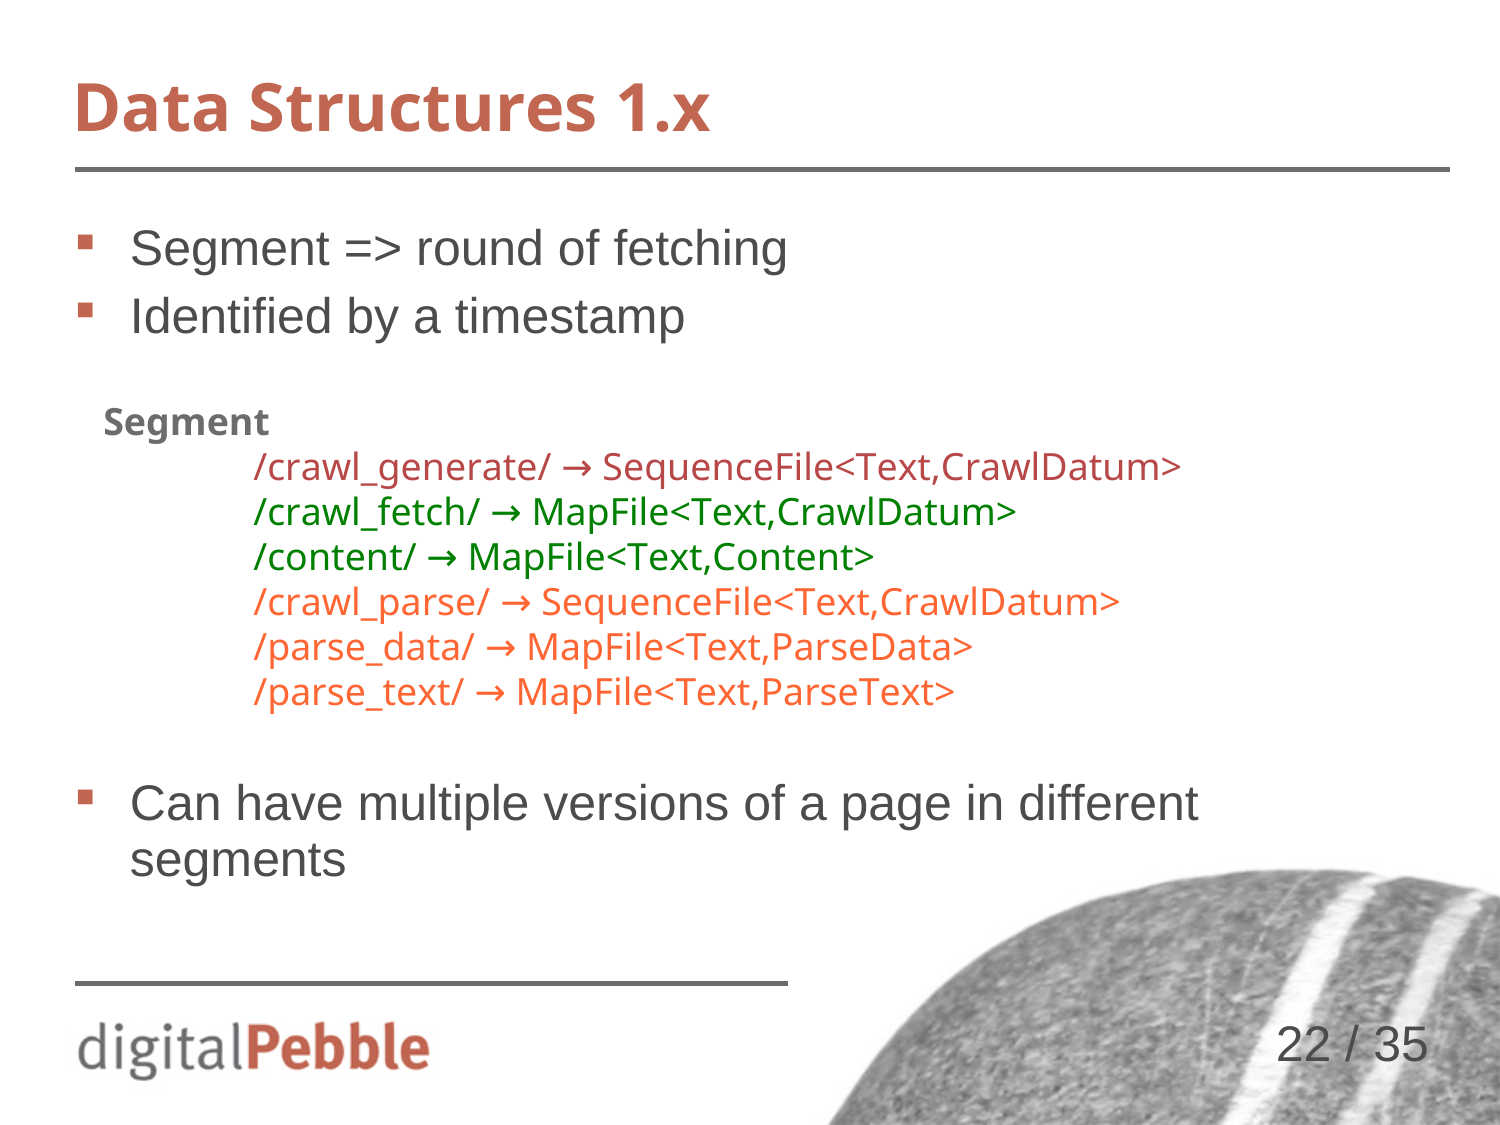

# Data Structures 1.x
Segment => round of fetching
Identified by a timestamp
Segment
	/crawl_generate/ → SequenceFile<Text,CrawlDatum>
	/crawl_fetch/ → MapFile<Text,CrawlDatum>
	/content/ → MapFile<Text,Content>
	/crawl_parse/ → SequenceFile<Text,CrawlDatum>
	/parse_data/ → MapFile<Text,ParseData>
	/parse_text/ → MapFile<Text,ParseText>
Can have multiple versions of a page in different segments